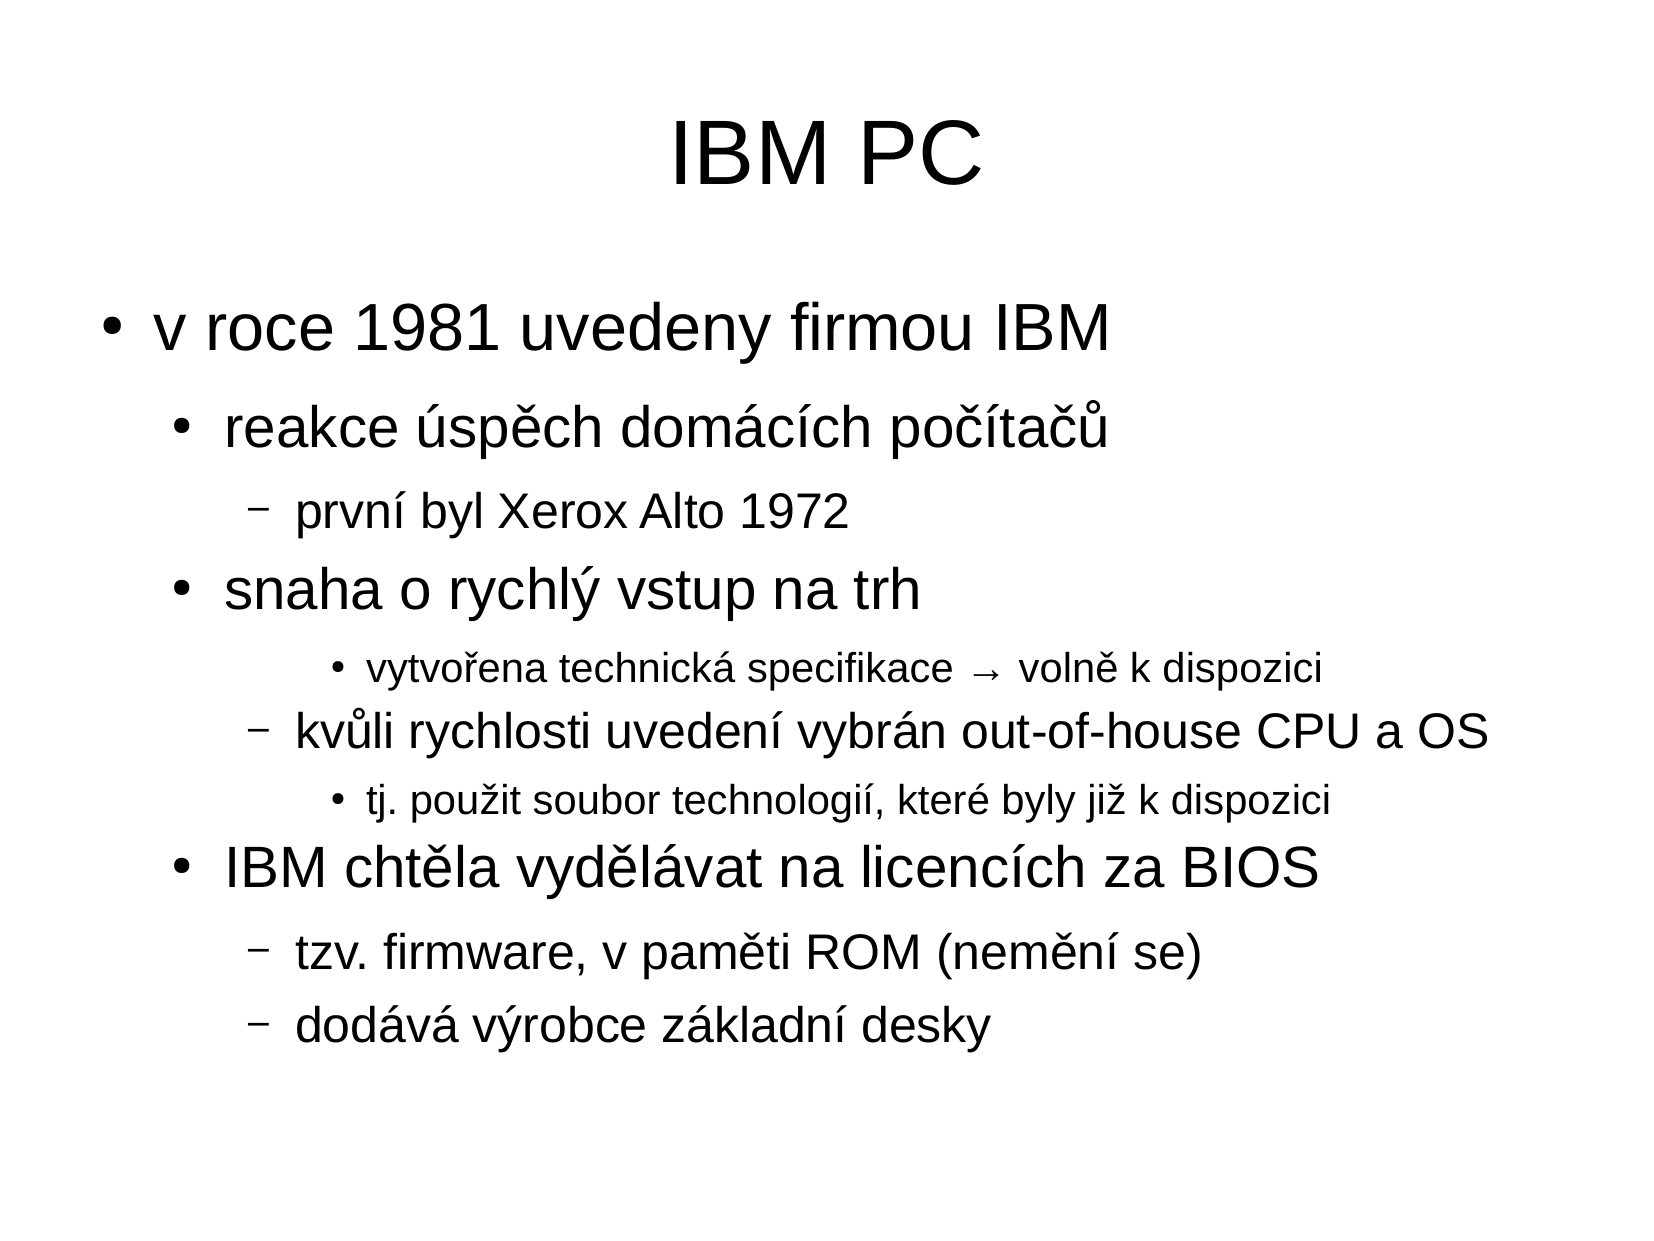

# IBM PC
v roce 1981 uvedeny firmou IBM
reakce úspěch domácích počítačů
první byl Xerox Alto 1972
snaha o rychlý vstup na trh
vytvořena technická specifikace → volně k dispozici
kvůli rychlosti uvedení vybrán out-of-house CPU a OS
tj. použit soubor technologií, které byly již k dispozici
IBM chtěla vydělávat na licencích za BIOS
tzv. firmware, v paměti ROM (nemění se)
dodává výrobce základní desky